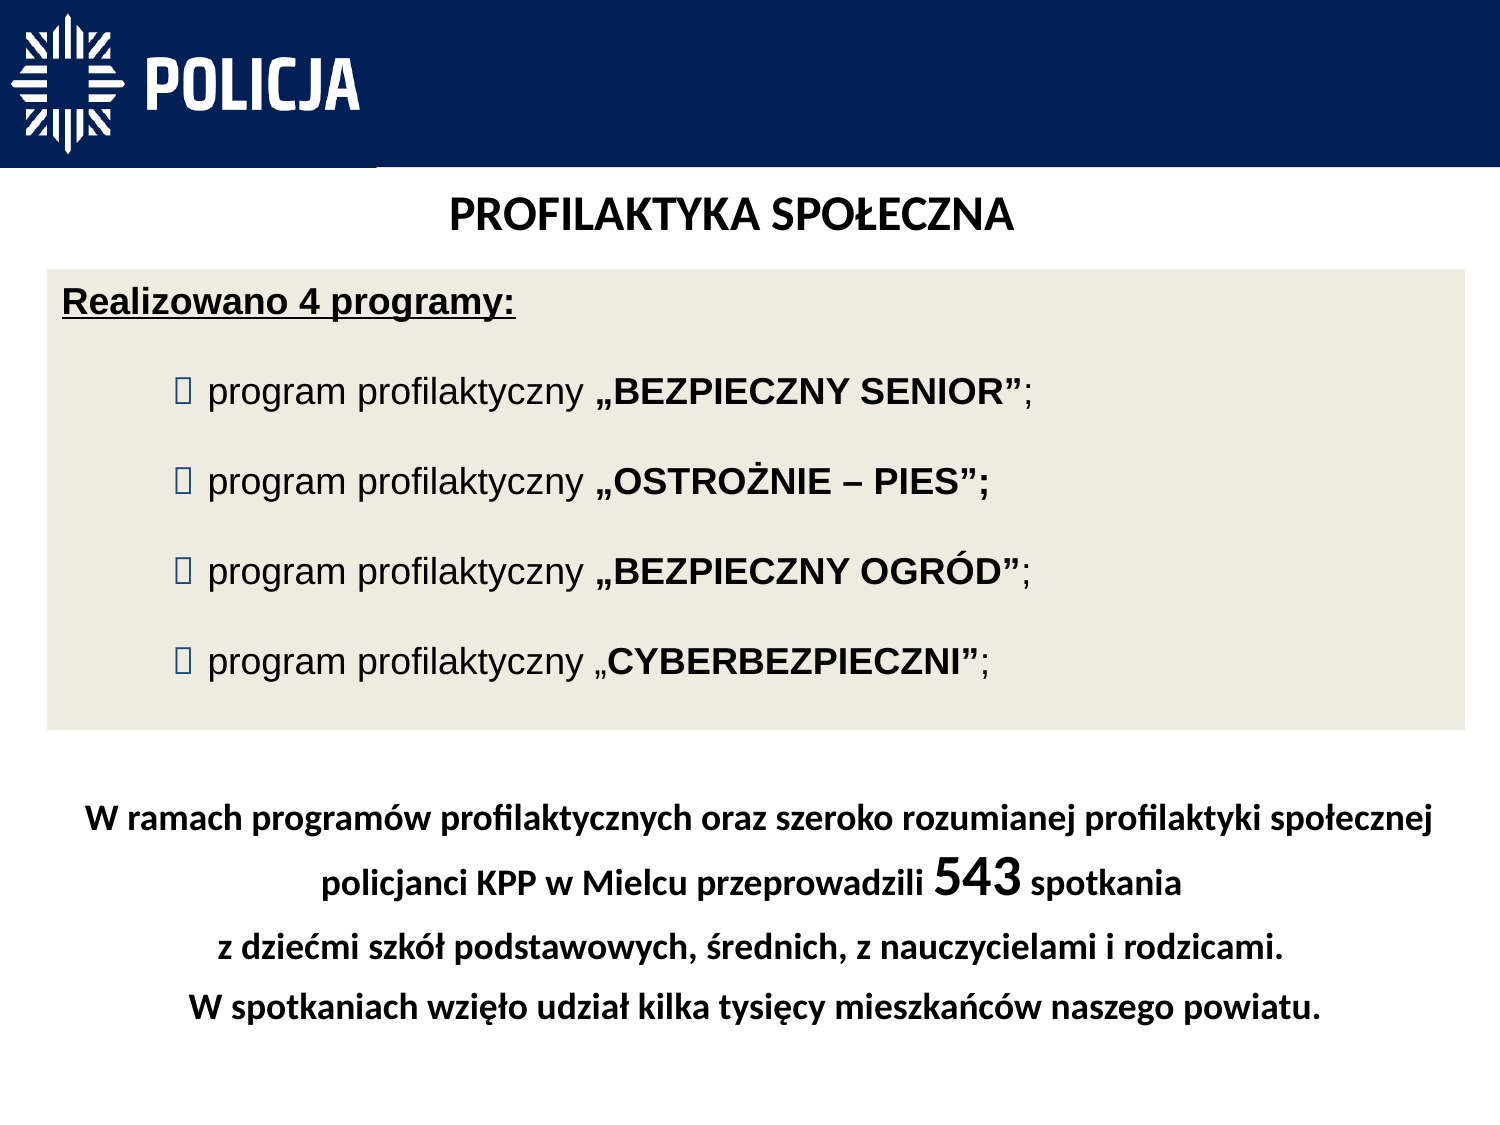

PROFILAKTYKA SPOŁECZNA
Realizowano 4 programy:
program profilaktyczny „BEZPIECZNY SENIOR”;
program profilaktyczny „OSTROŻNIE – PIES”;
program profilaktyczny „BEZPIECZNY OGRÓD”;
program profilaktyczny „CYBERBEZPIECZNI”;
 W ramach programów profilaktycznych oraz szeroko rozumianej profilaktyki społecznej policjanci KPP w Mielcu przeprowadzili 543 spotkania
z dziećmi szkół podstawowych, średnich, z nauczycielami i rodzicami.
W spotkaniach wzięło udział kilka tysięcy mieszkańców naszego powiatu.